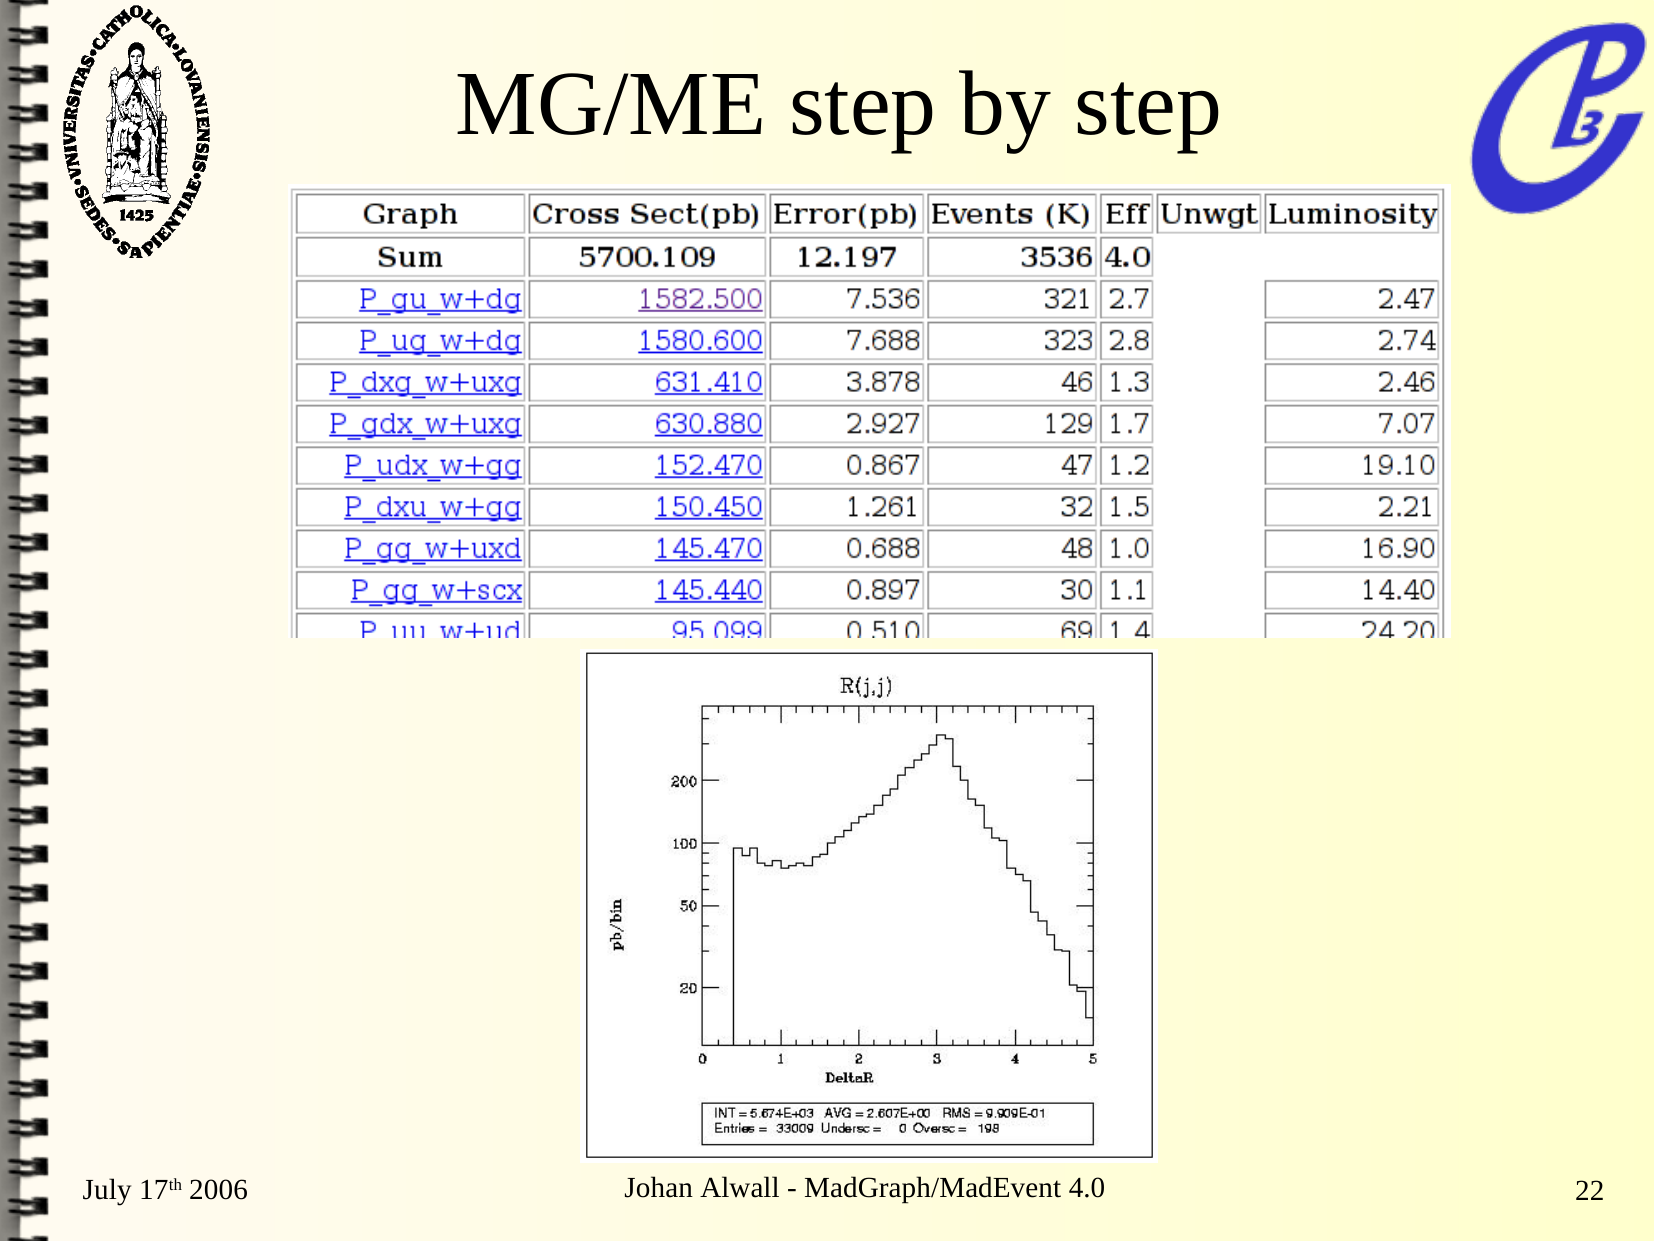

# MG/ME step by step
Johan Alwall - MadGraph/MadEvent 4.0
July 17 2006
22